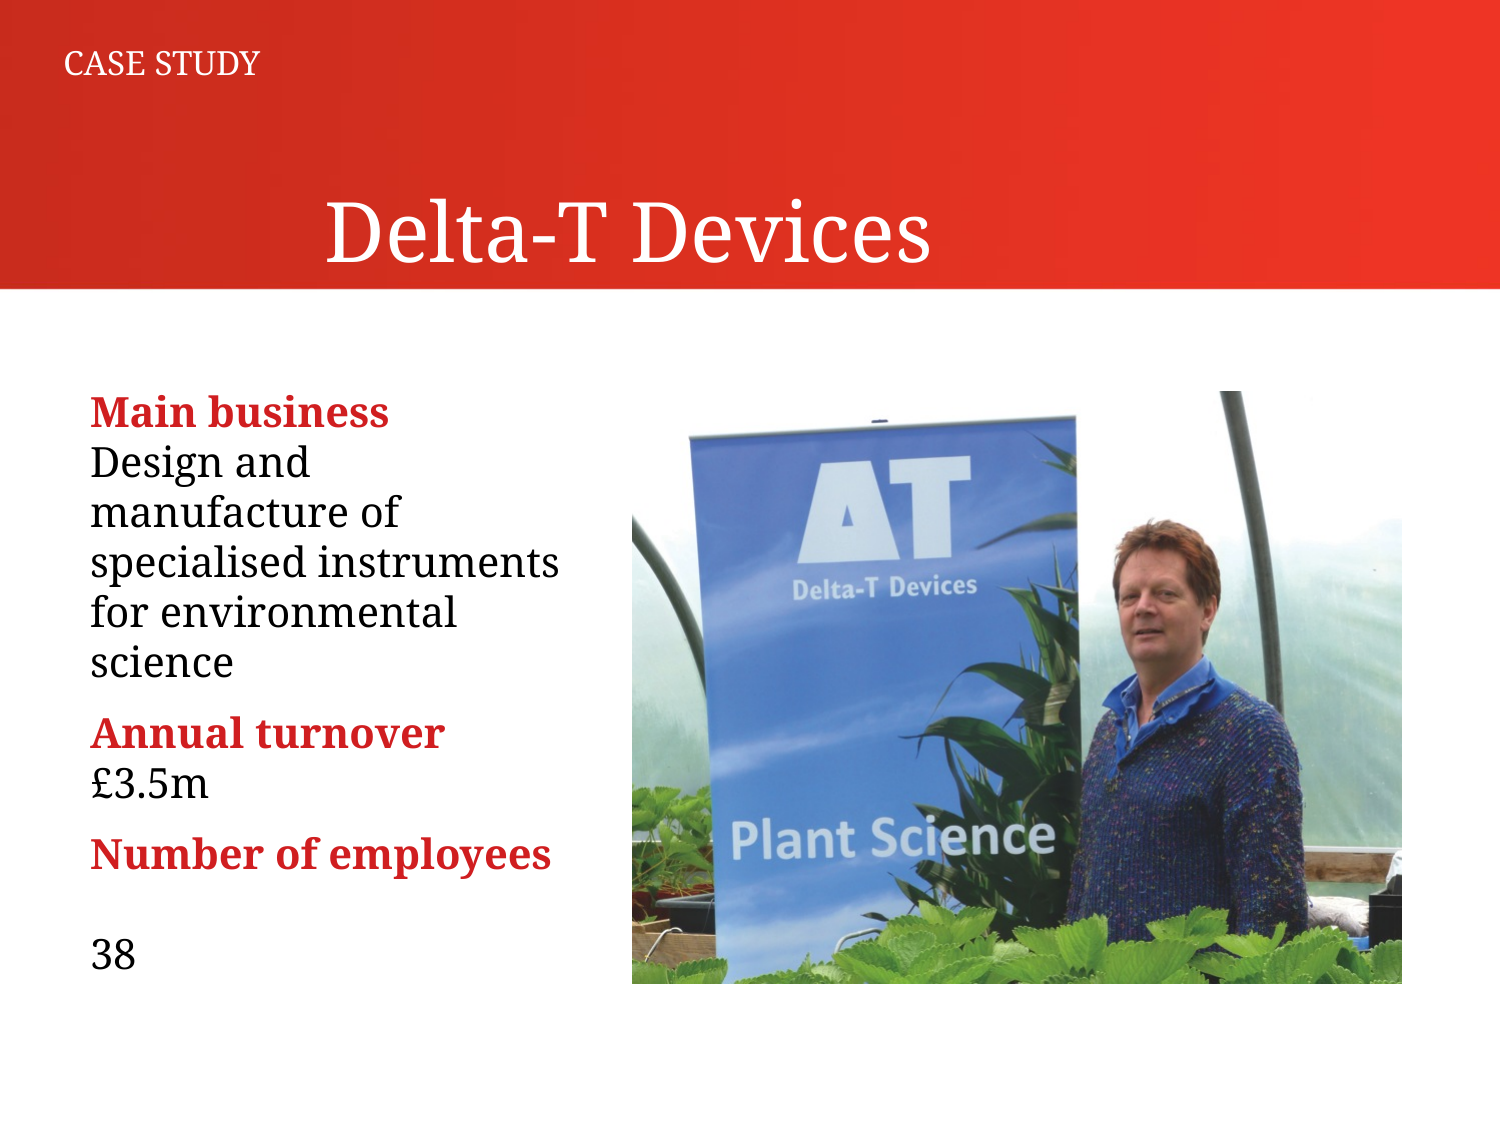

CASE STUDY
# Delta-T Devices
Main business
Design and manufacture of specialised instruments for environmental science
Annual turnover
£3.5m
Number of employees
38